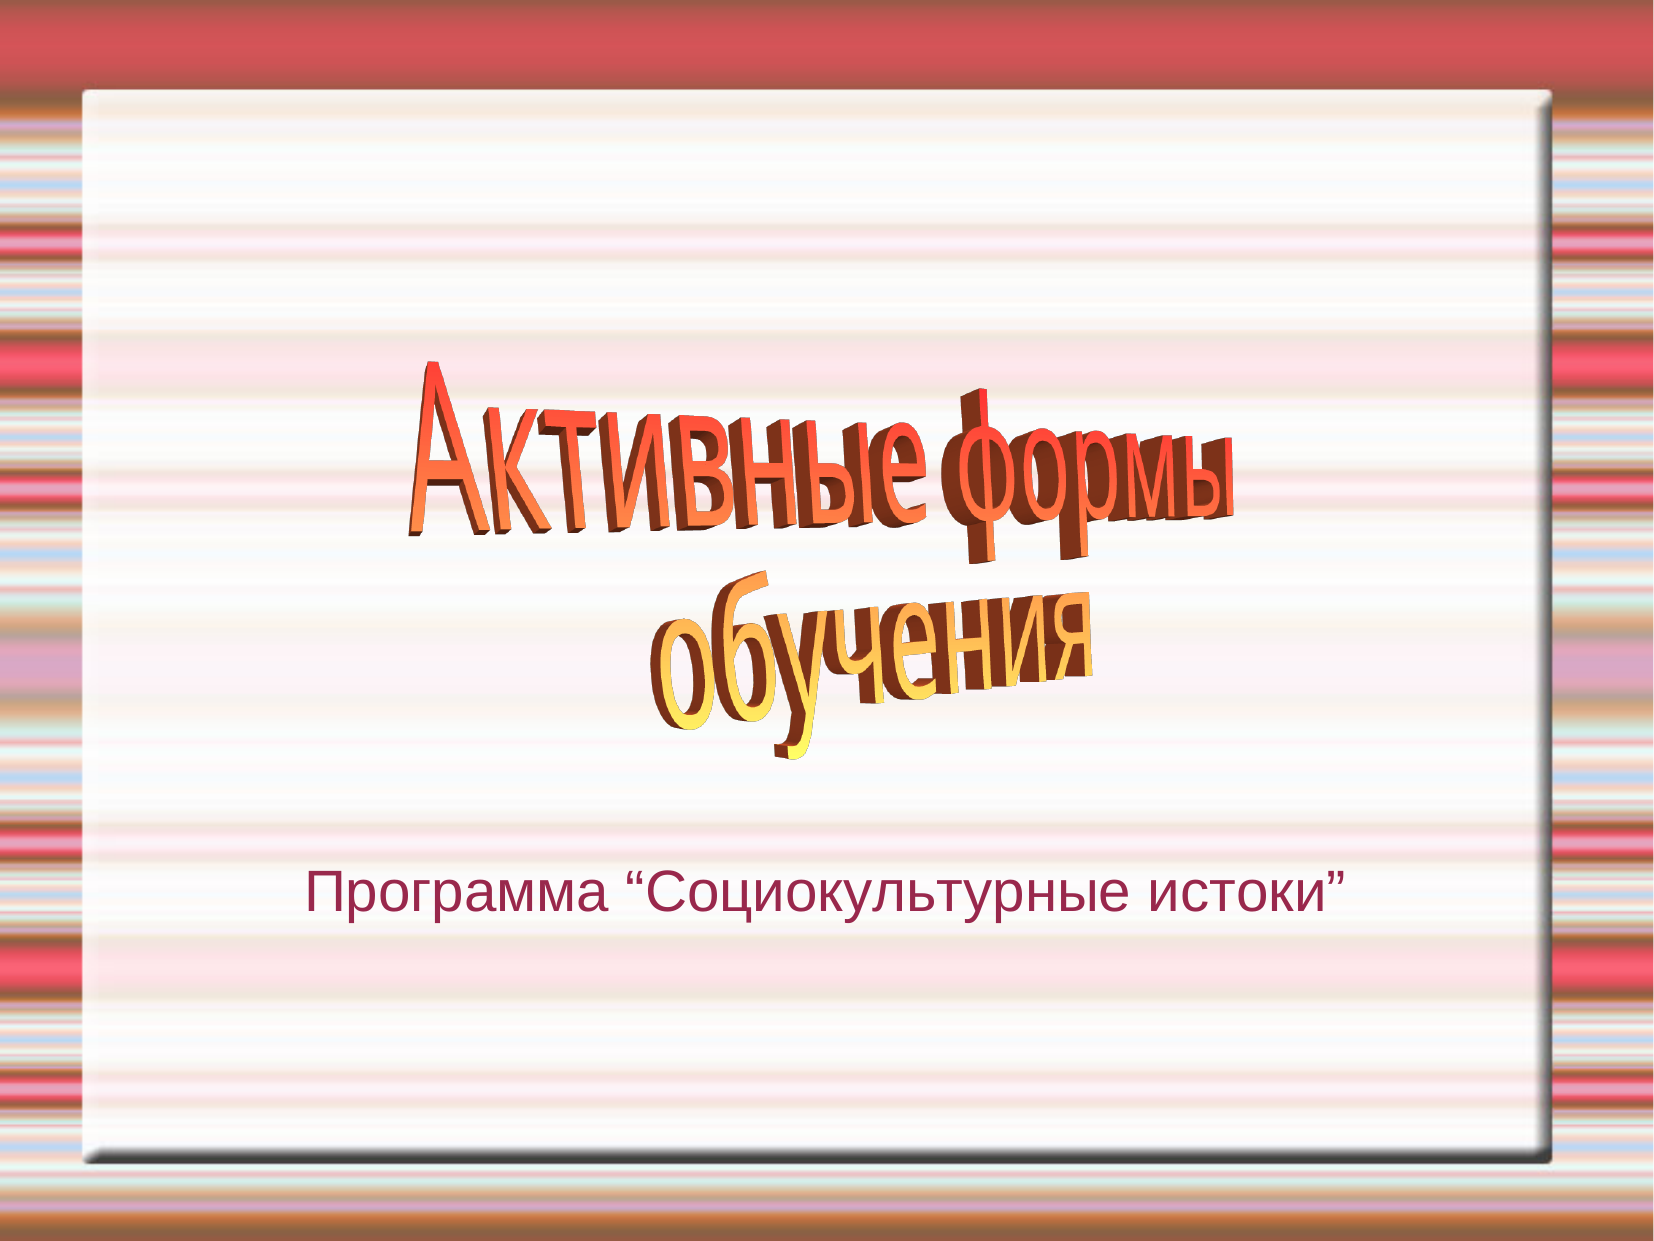

#
Программа “Социокультурные истоки”
Активные формы
обучения